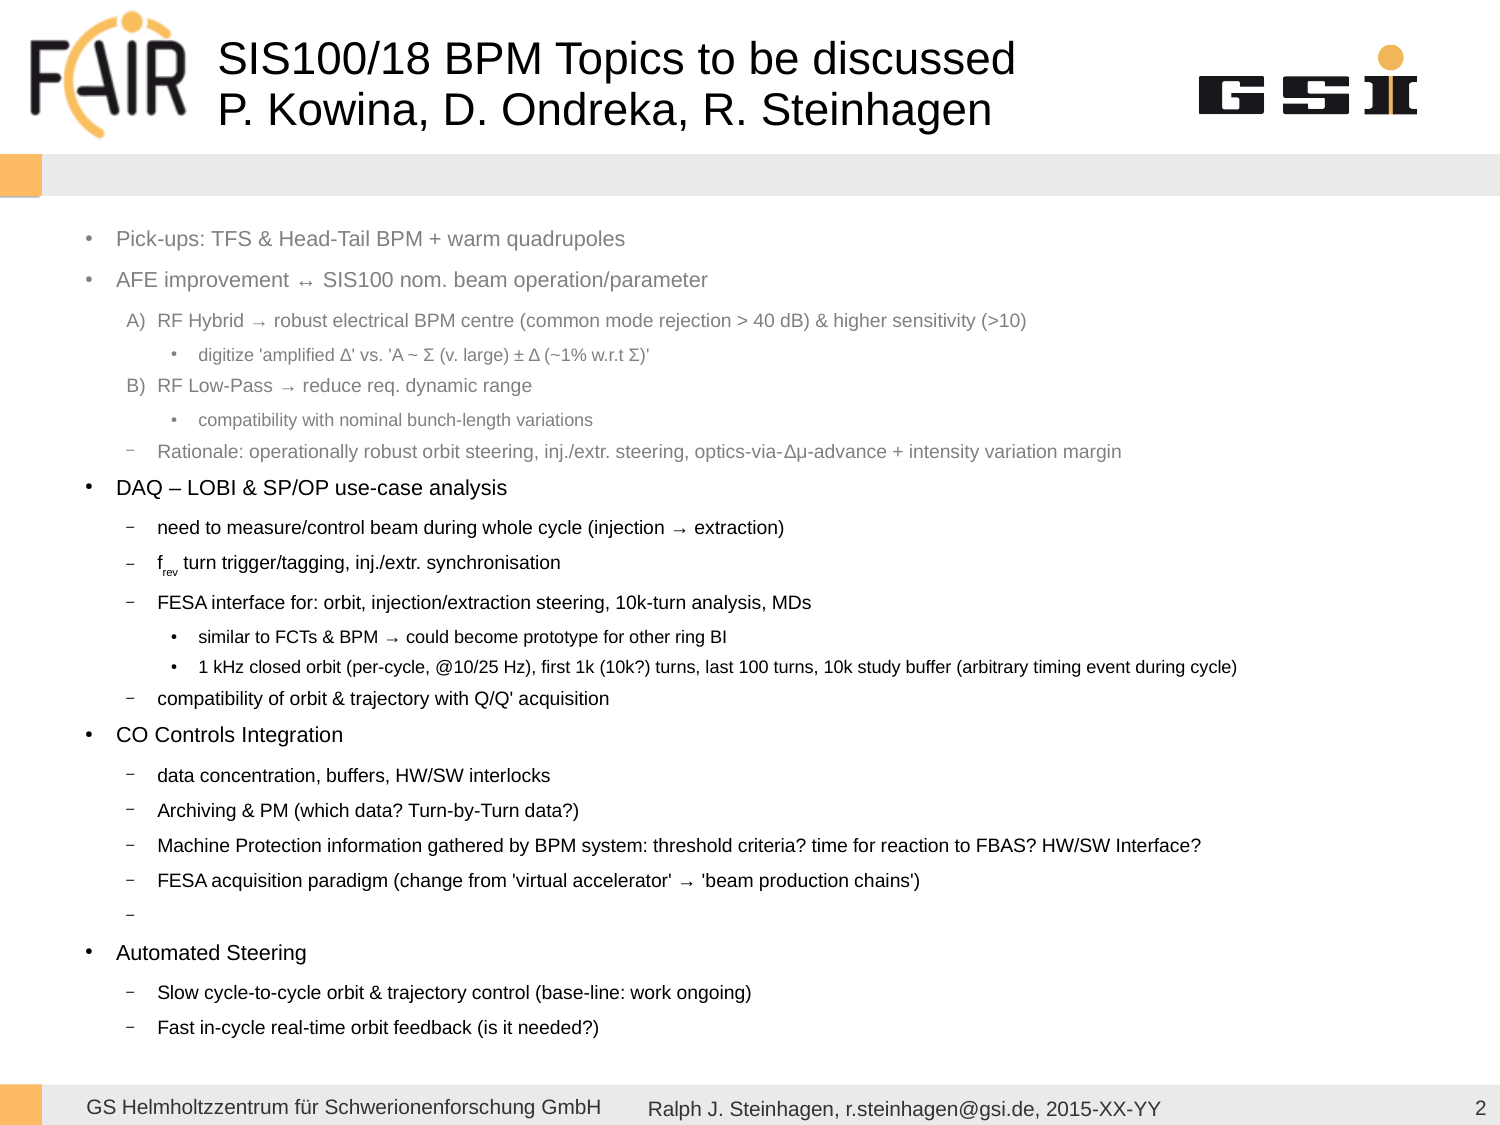

# SIS100/18 BPM Topics to be discussed P. Kowina, D. Ondreka, R. Steinhagen
Pick-ups: TFS & Head-Tail BPM + warm quadrupoles
AFE improvement ↔ SIS100 nom. beam operation/parameter
RF Hybrid → robust electrical BPM centre (common mode rejection > 40 dB) & higher sensitivity (>10)
digitize 'amplified Δ' vs. 'A ~ Σ (v. large) ± Δ (~1% w.r.t Σ)'
RF Low-Pass → reduce req. dynamic range
compatibility with nominal bunch-length variations
Rationale: operationally robust orbit steering, inj./extr. steering, optics-via-Δμ-advance + intensity variation margin
DAQ – LOBI & SP/OP use-case analysis
need to measure/control beam during whole cycle (injection → extraction)
frev turn trigger/tagging, inj./extr. synchronisation
FESA interface for: orbit, injection/extraction steering, 10k-turn analysis, MDs
similar to FCTs & BPM → could become prototype for other ring BI
1 kHz closed orbit (per-cycle, @10/25 Hz), first 1k (10k?) turns, last 100 turns, 10k study buffer (arbitrary timing event during cycle)
compatibility of orbit & trajectory with Q/Q' acquisition
CO Controls Integration
data concentration, buffers, HW/SW interlocks
Archiving & PM (which data? Turn-by-Turn data?)
Machine Protection information gathered by BPM system: threshold criteria? time for reaction to FBAS? HW/SW Interface?
FESA acquisition paradigm (change from 'virtual accelerator' → 'beam production chains')
Automated Steering
Slow cycle-to-cycle orbit & trajectory control (base-line: work ongoing)
Fast in-cycle real-time orbit feedback (is it needed?)